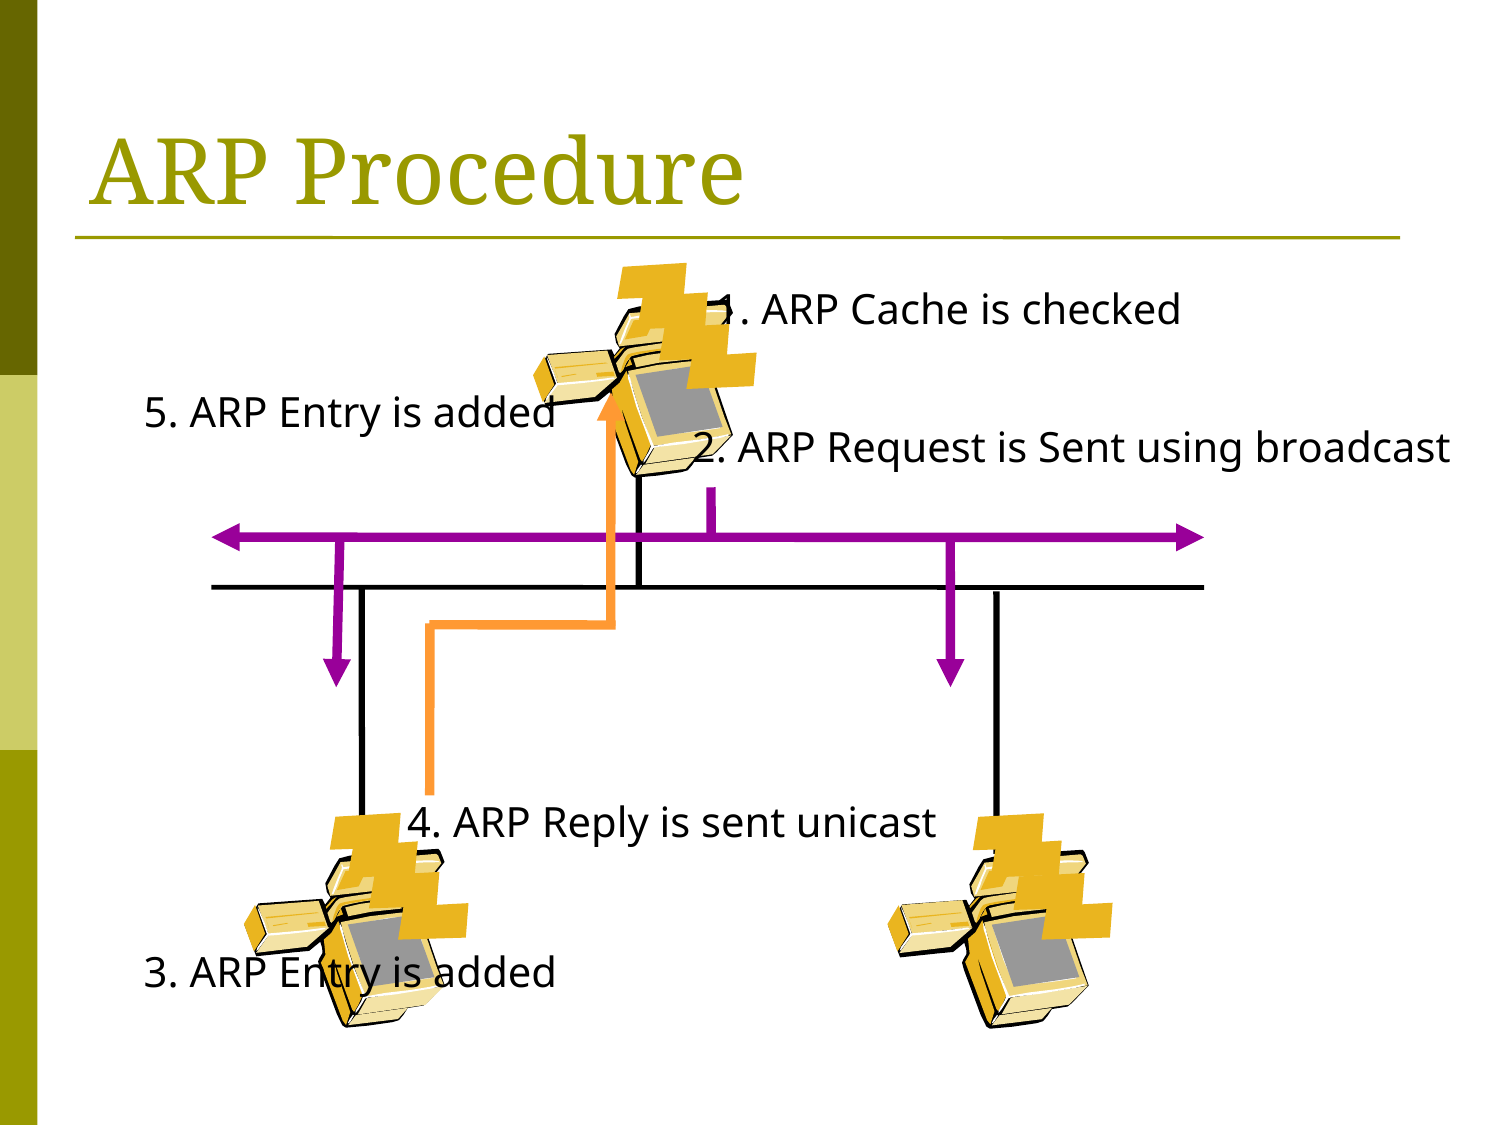

# ARP Procedure
1. ARP Cache is checked
5. ARP Entry is added
2. ARP Request is Sent using broadcast
4. ARP Reply is sent unicast
3. ARP Entry is added